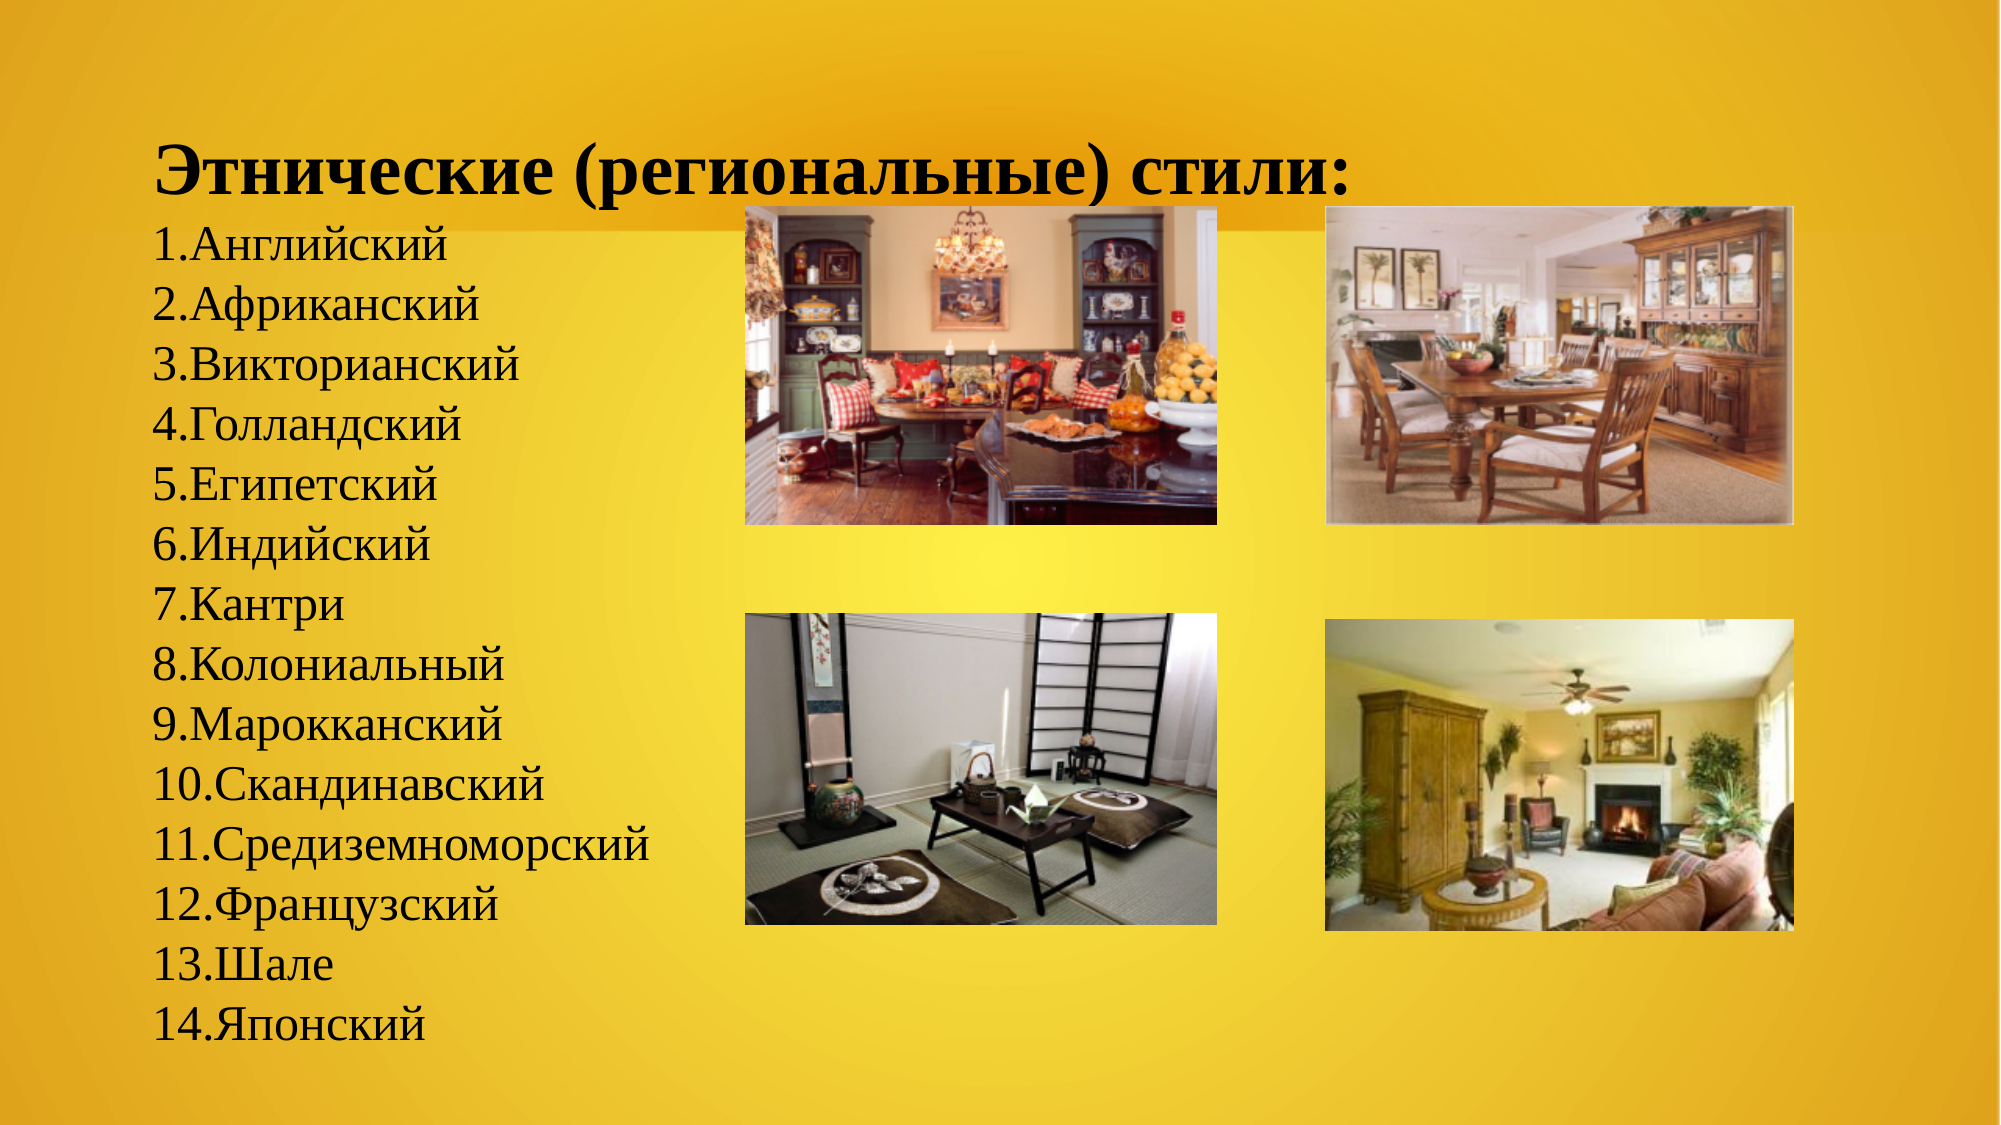

Этнические (региональные) стили:
Английский
Африканский
Викторианский
Голландский
Египетский
Индийский
Кантри
Колониальный
Марокканский
Скандинавский
Средиземноморский
Французский
Шале
Японский